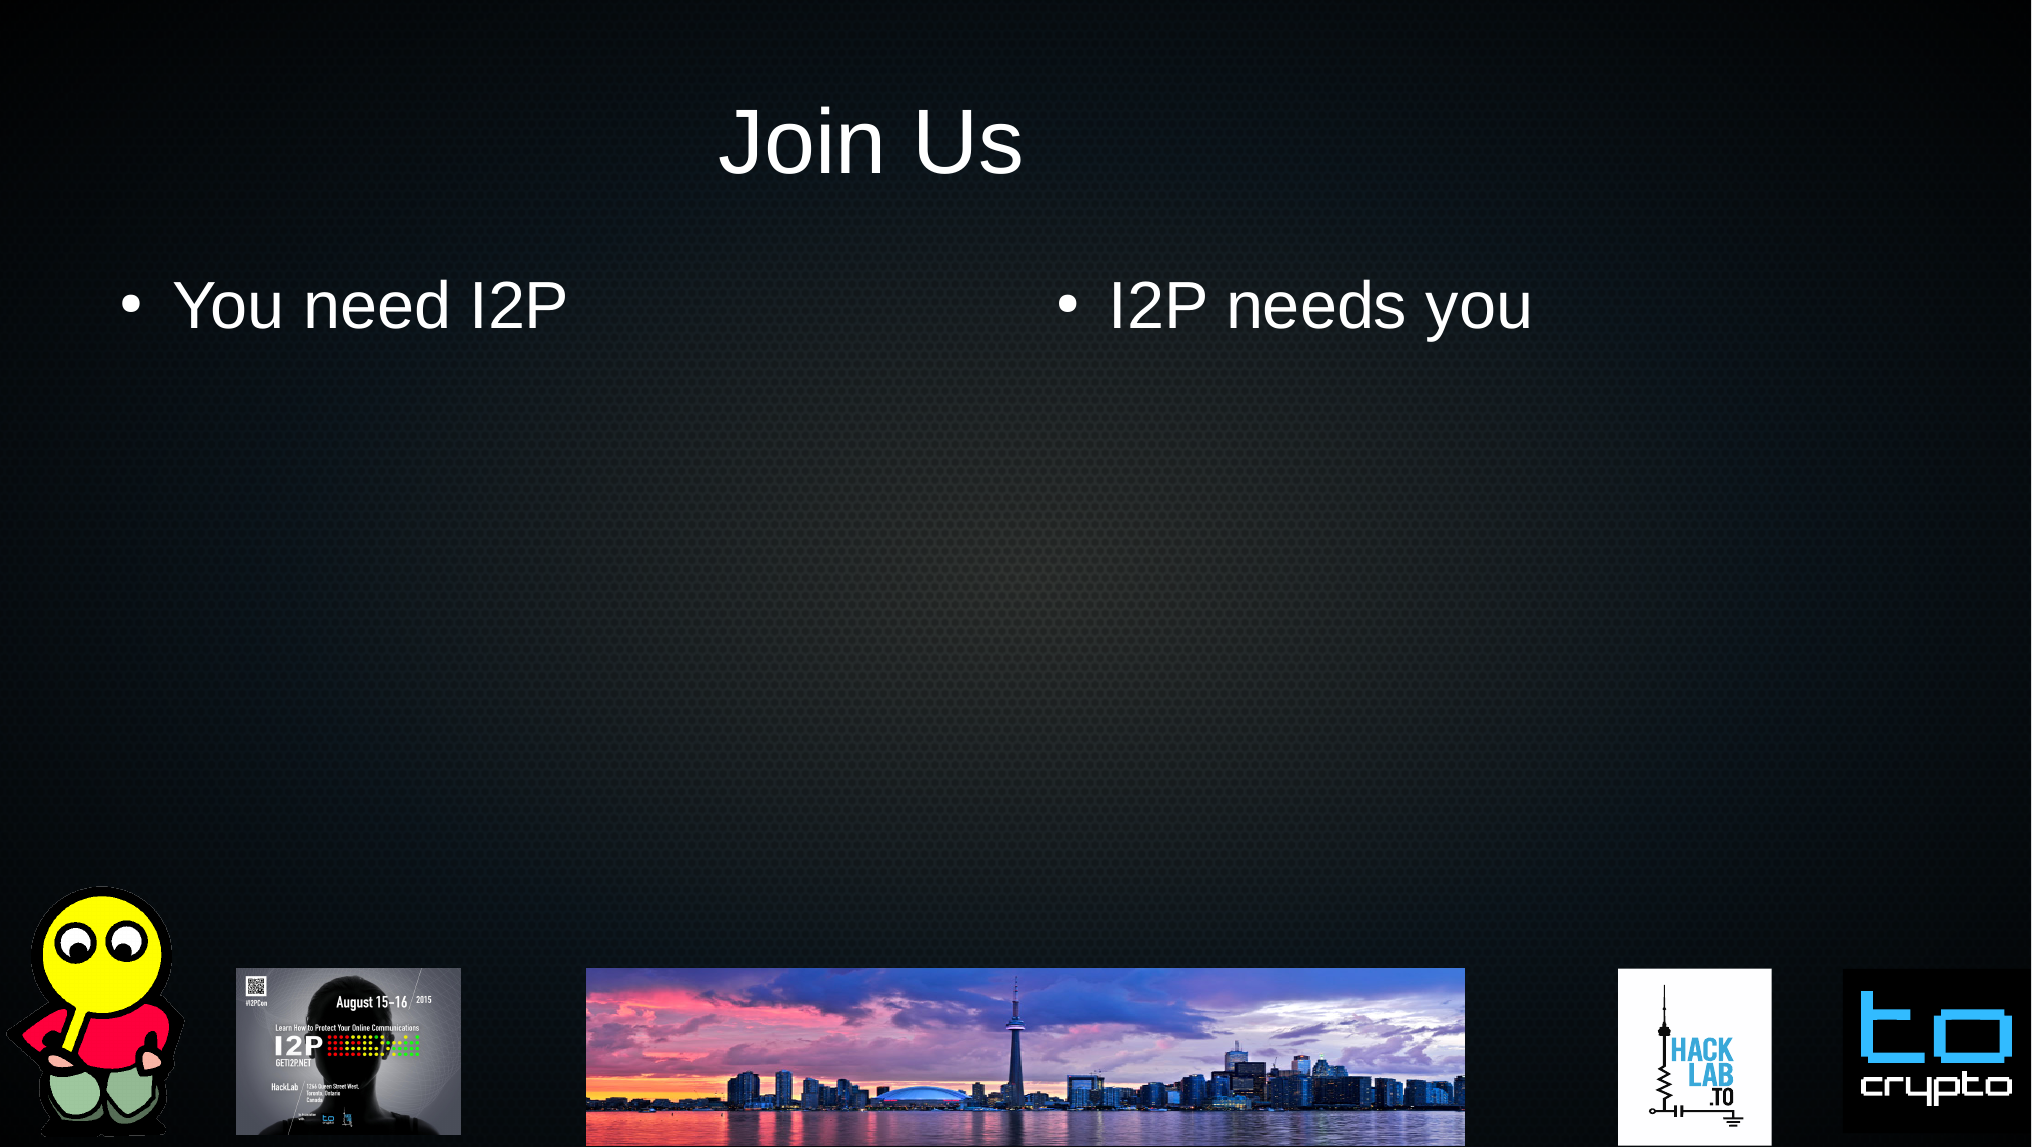

# Join Us
You need I2P
I2P needs you
36